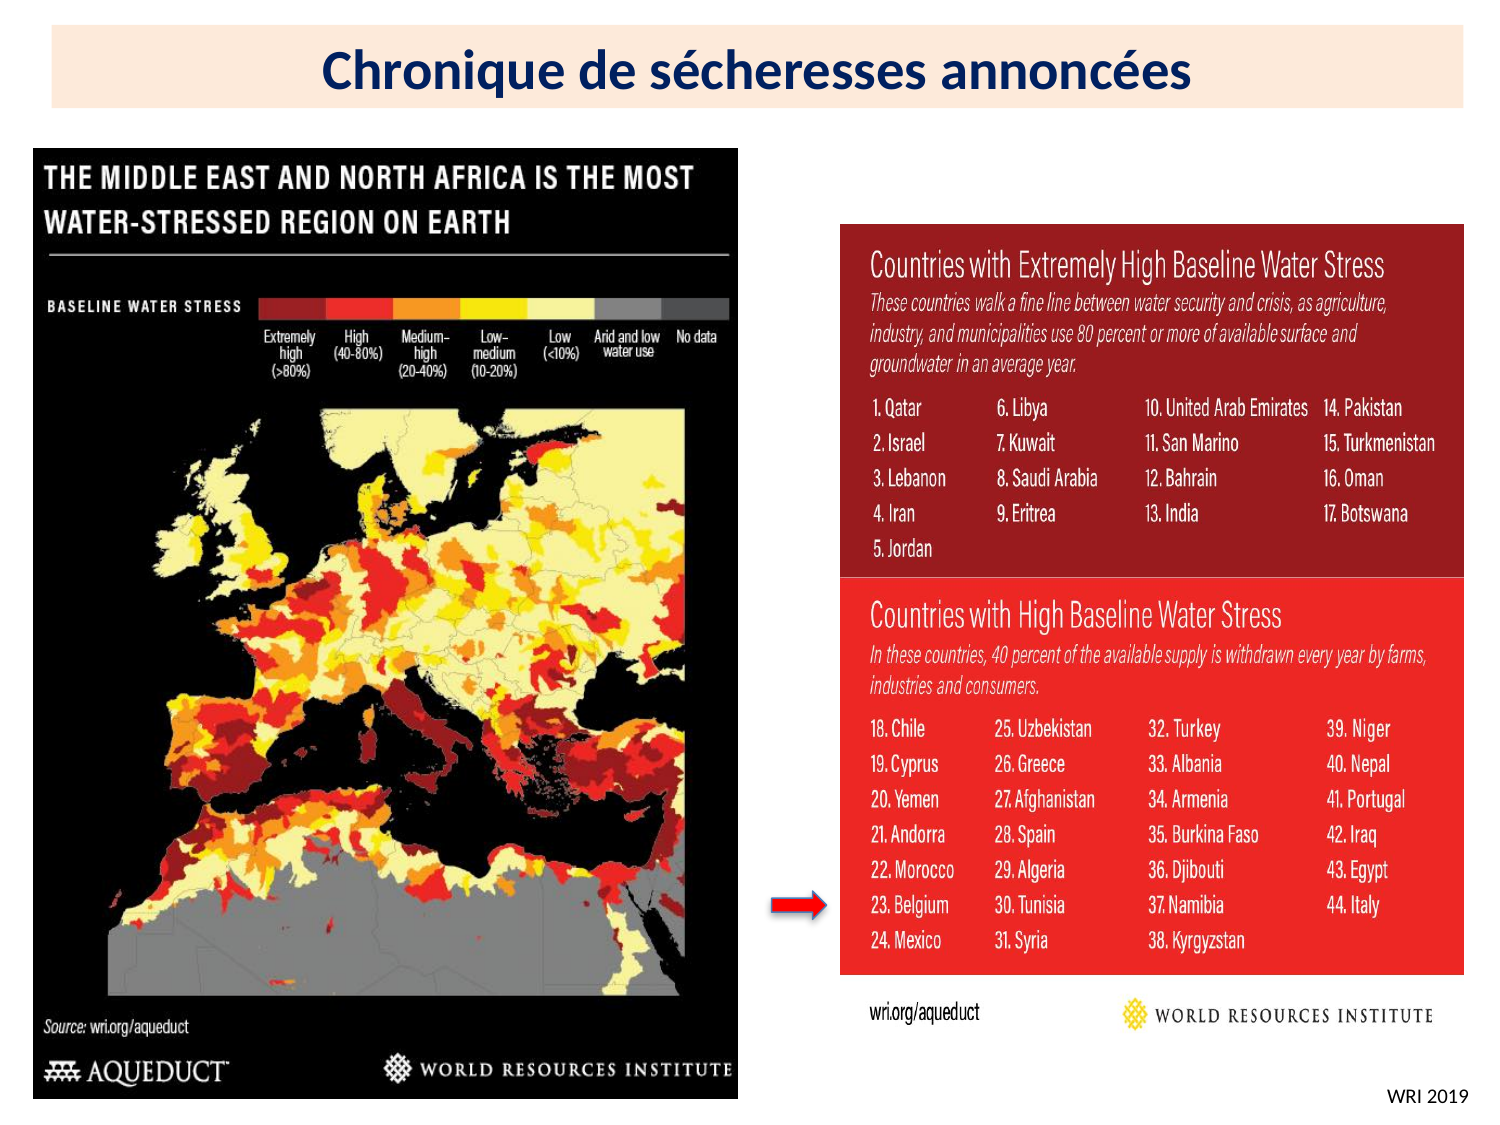

# Chronique de sécheresses annoncées
WRI 2019